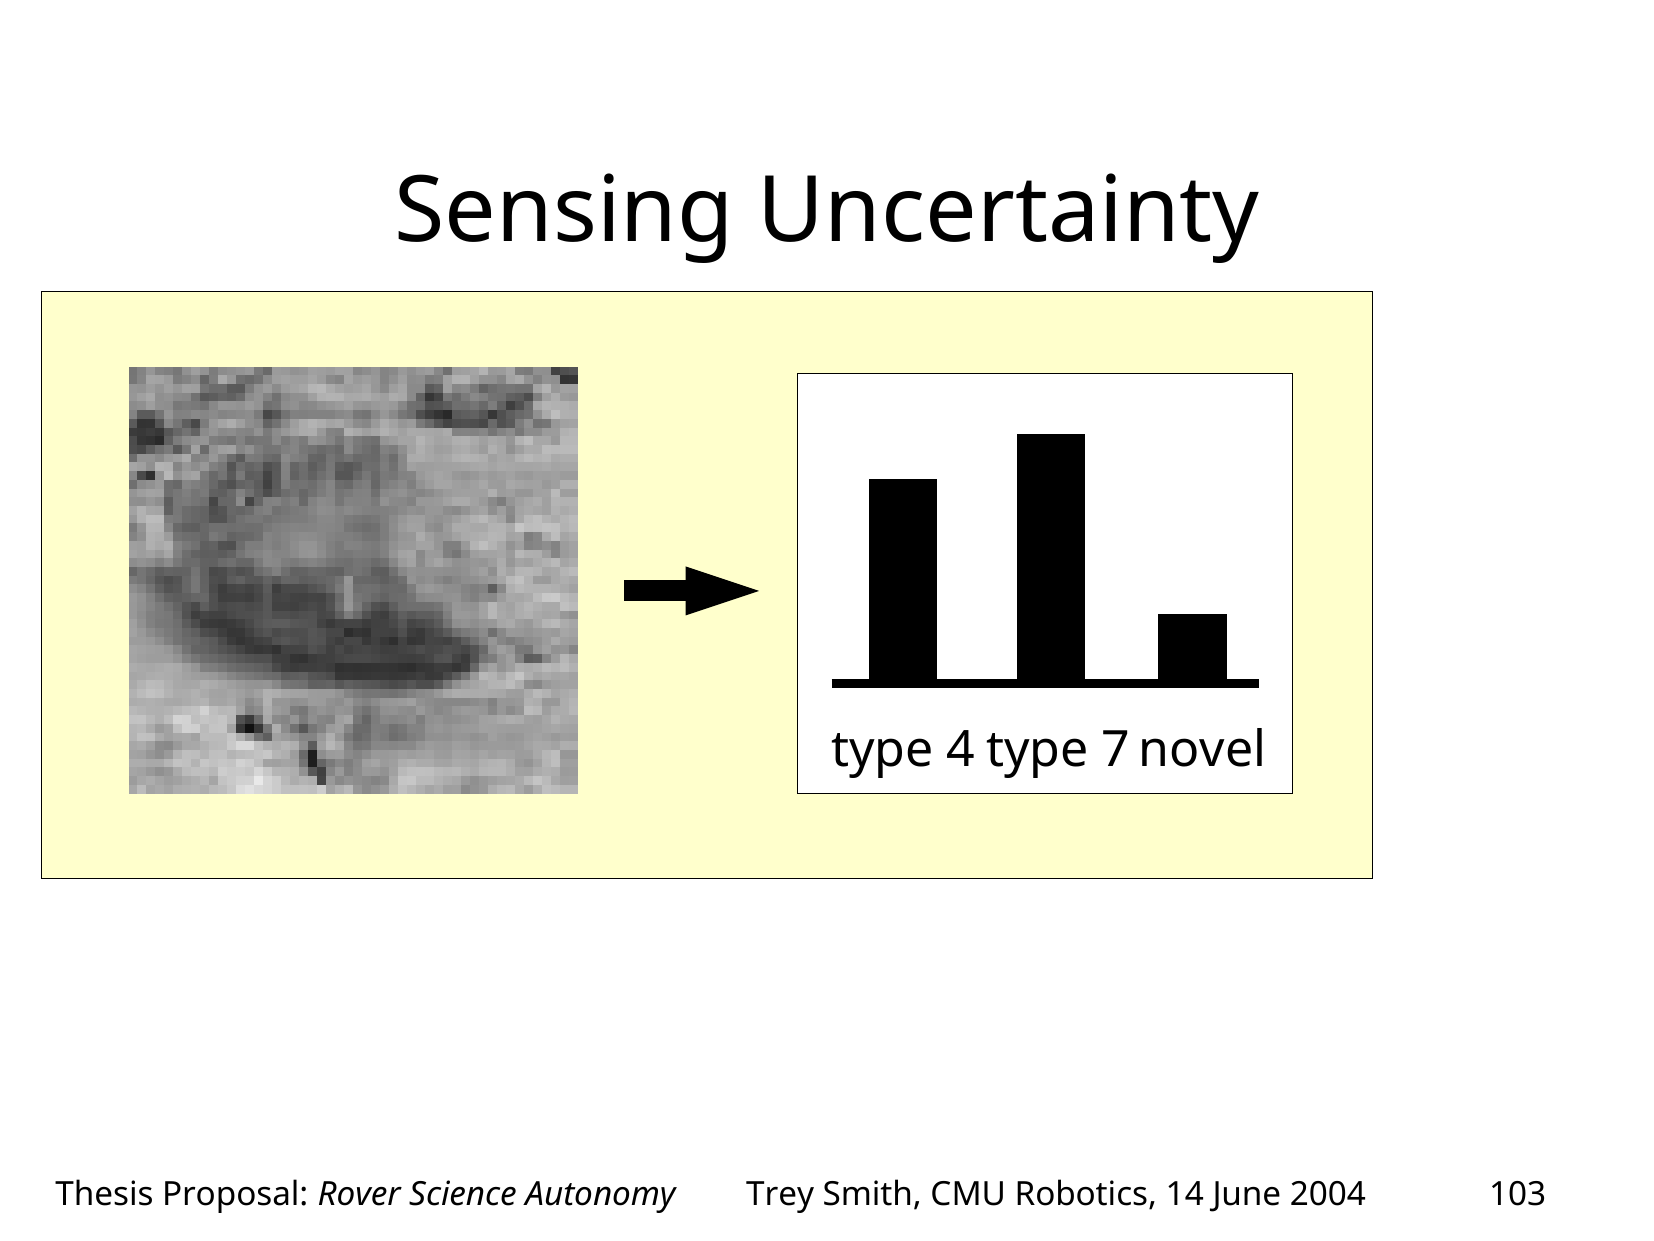

# Sensing Uncertainty
type 4
type 7
novel